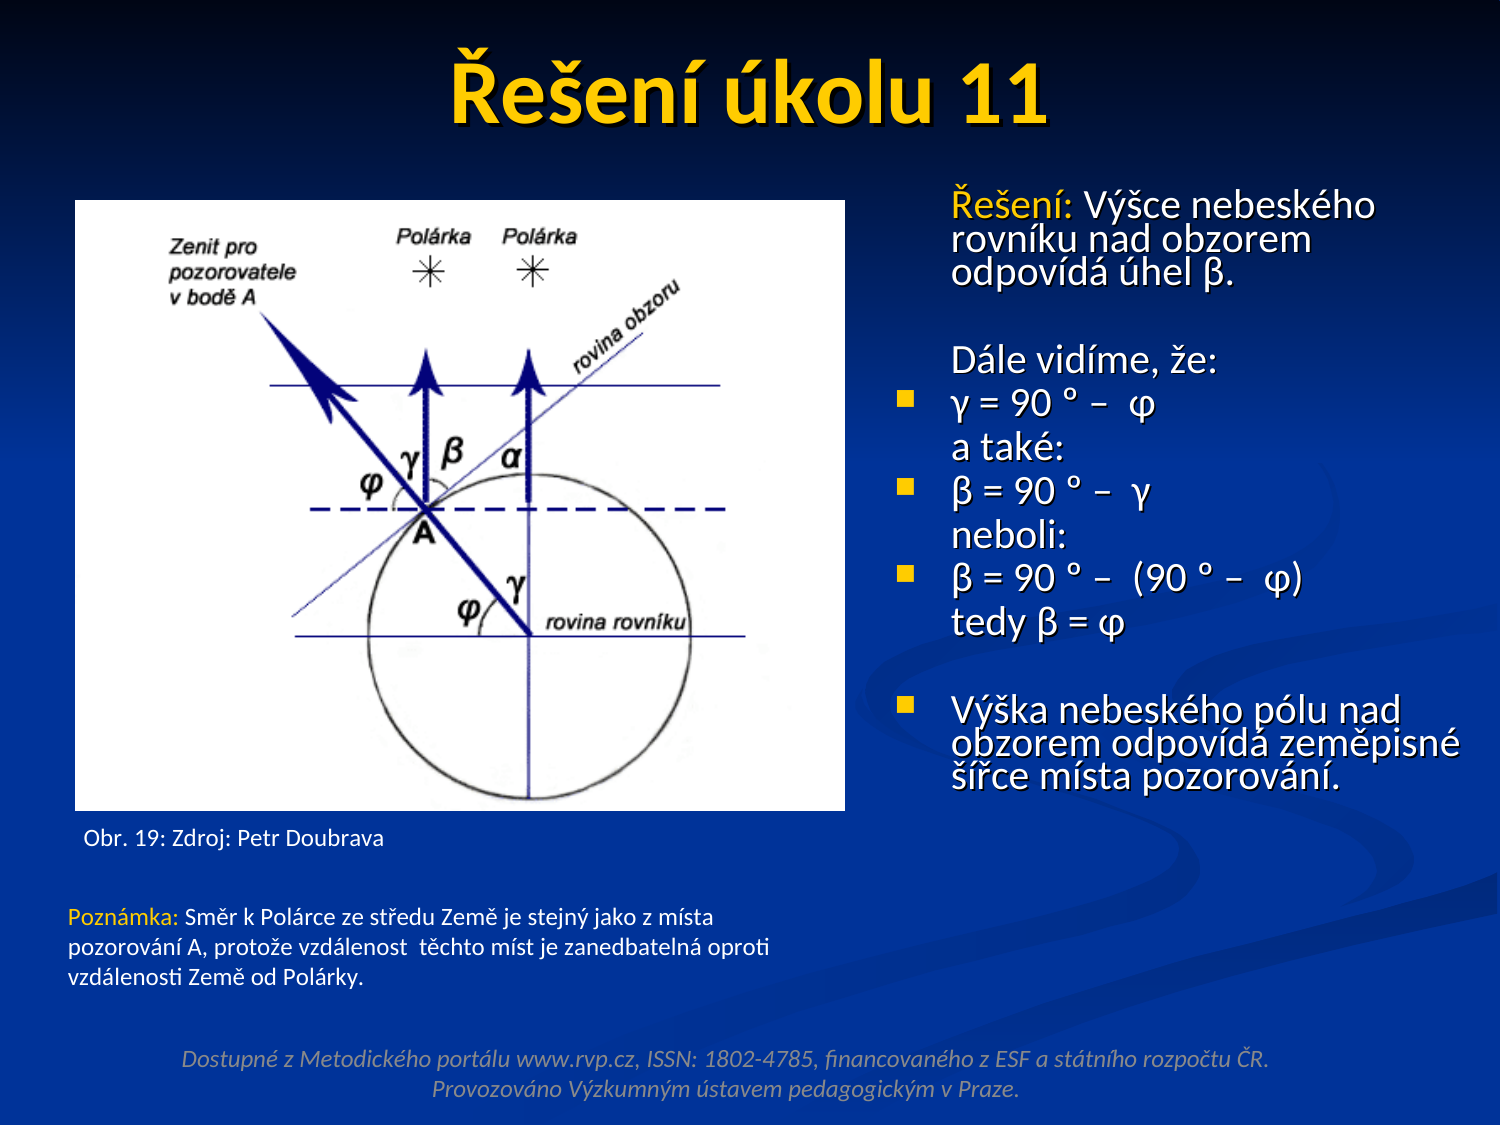

# Řešení úkolu 11
	Řešení: Výšce nebeského rovníku nad obzorem odpovídá úhel β.
	Dále vidíme, že:
γ = 90 º – φ
	a také:
β = 90 º – γ
	neboli:
β = 90 º – (90 º – φ)
	tedy β = φ
Výška nebeského pólu nad obzorem odpovídá zeměpisné šířce místa pozorování.
Obr. 19: Zdroj: Petr Doubrava
Poznámka: Směr k Polárce ze středu Země je stejný jako z místa pozorování A, protože vzdálenost těchto míst je zanedbatelná oproti vzdálenosti Země od Polárky.
Dostupné z Metodického portálu www.rvp.cz, ISSN: 1802-4785, financovaného z ESF a státního rozpočtu ČR. Provozováno Výzkumným ústavem pedagogickým v Praze.